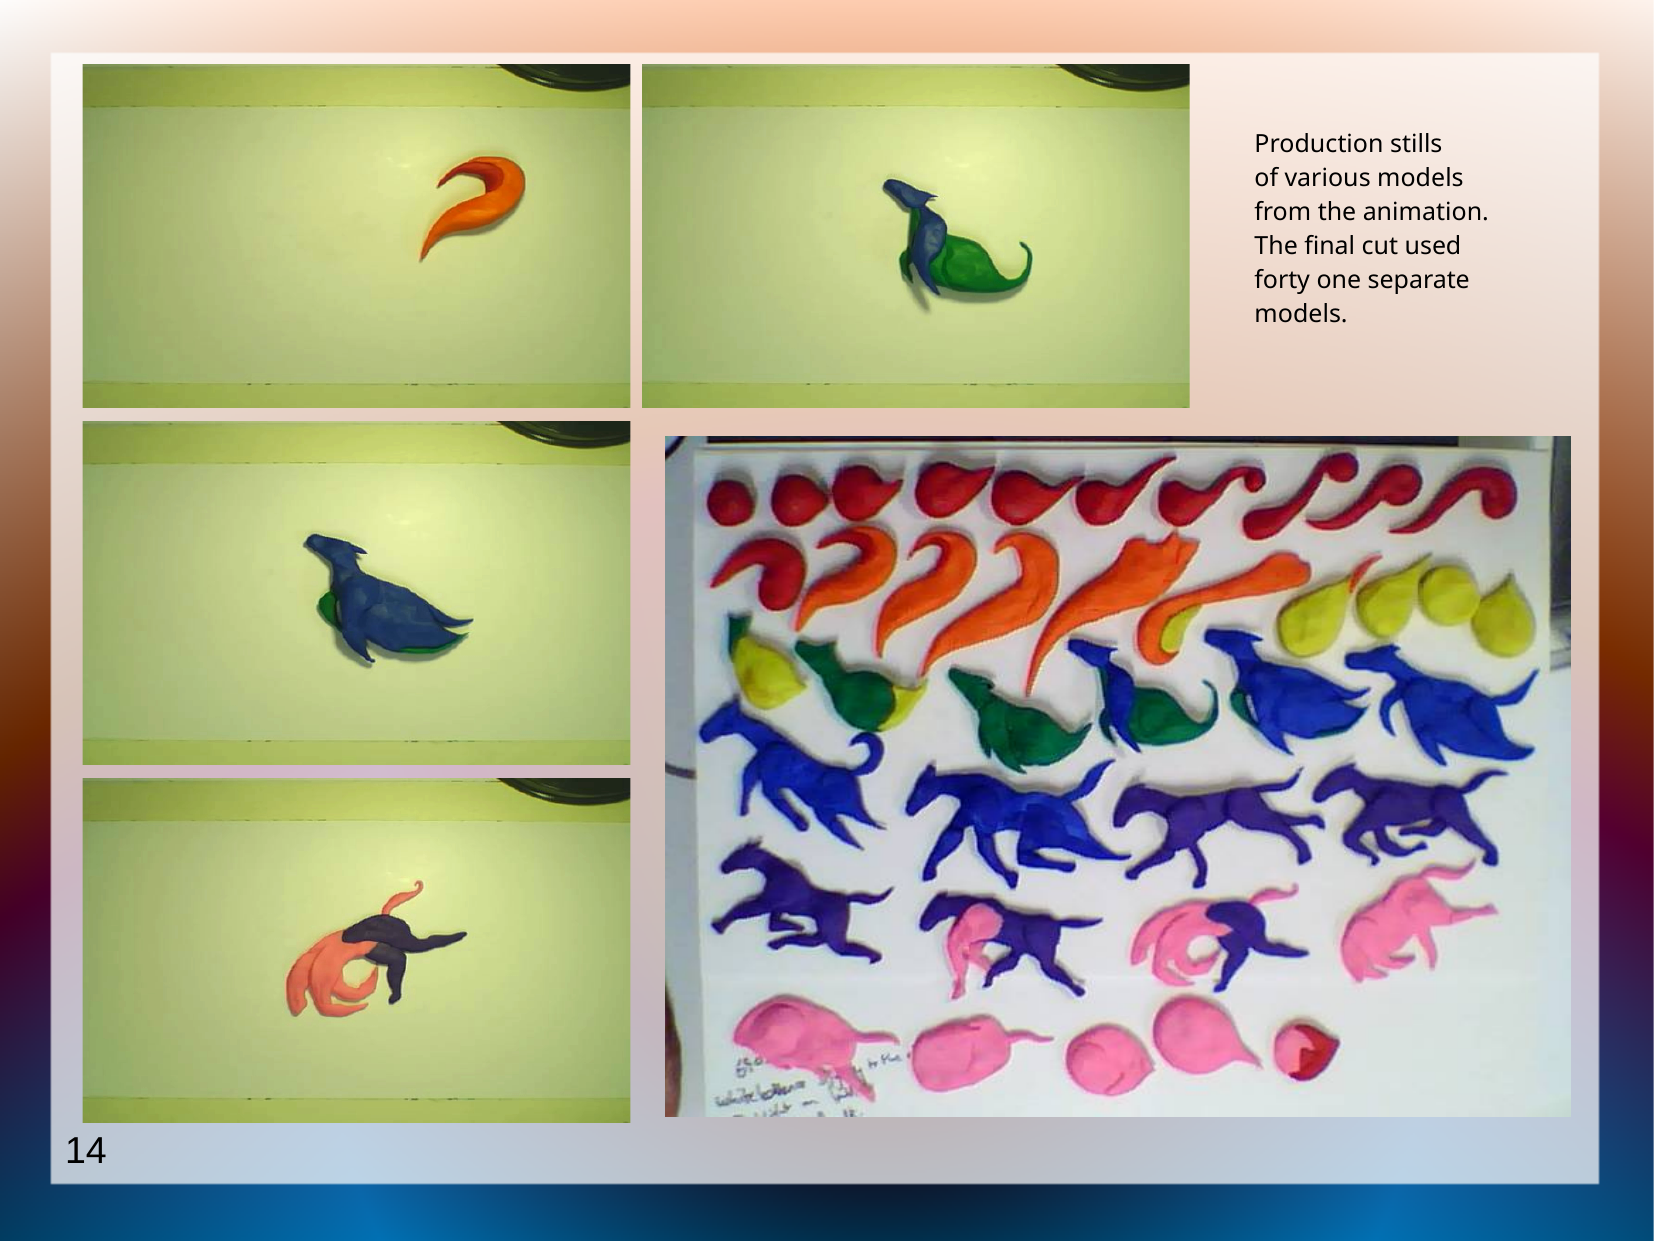

Production stills
of various models
from the animation.
The final cut used
forty one separate
models.